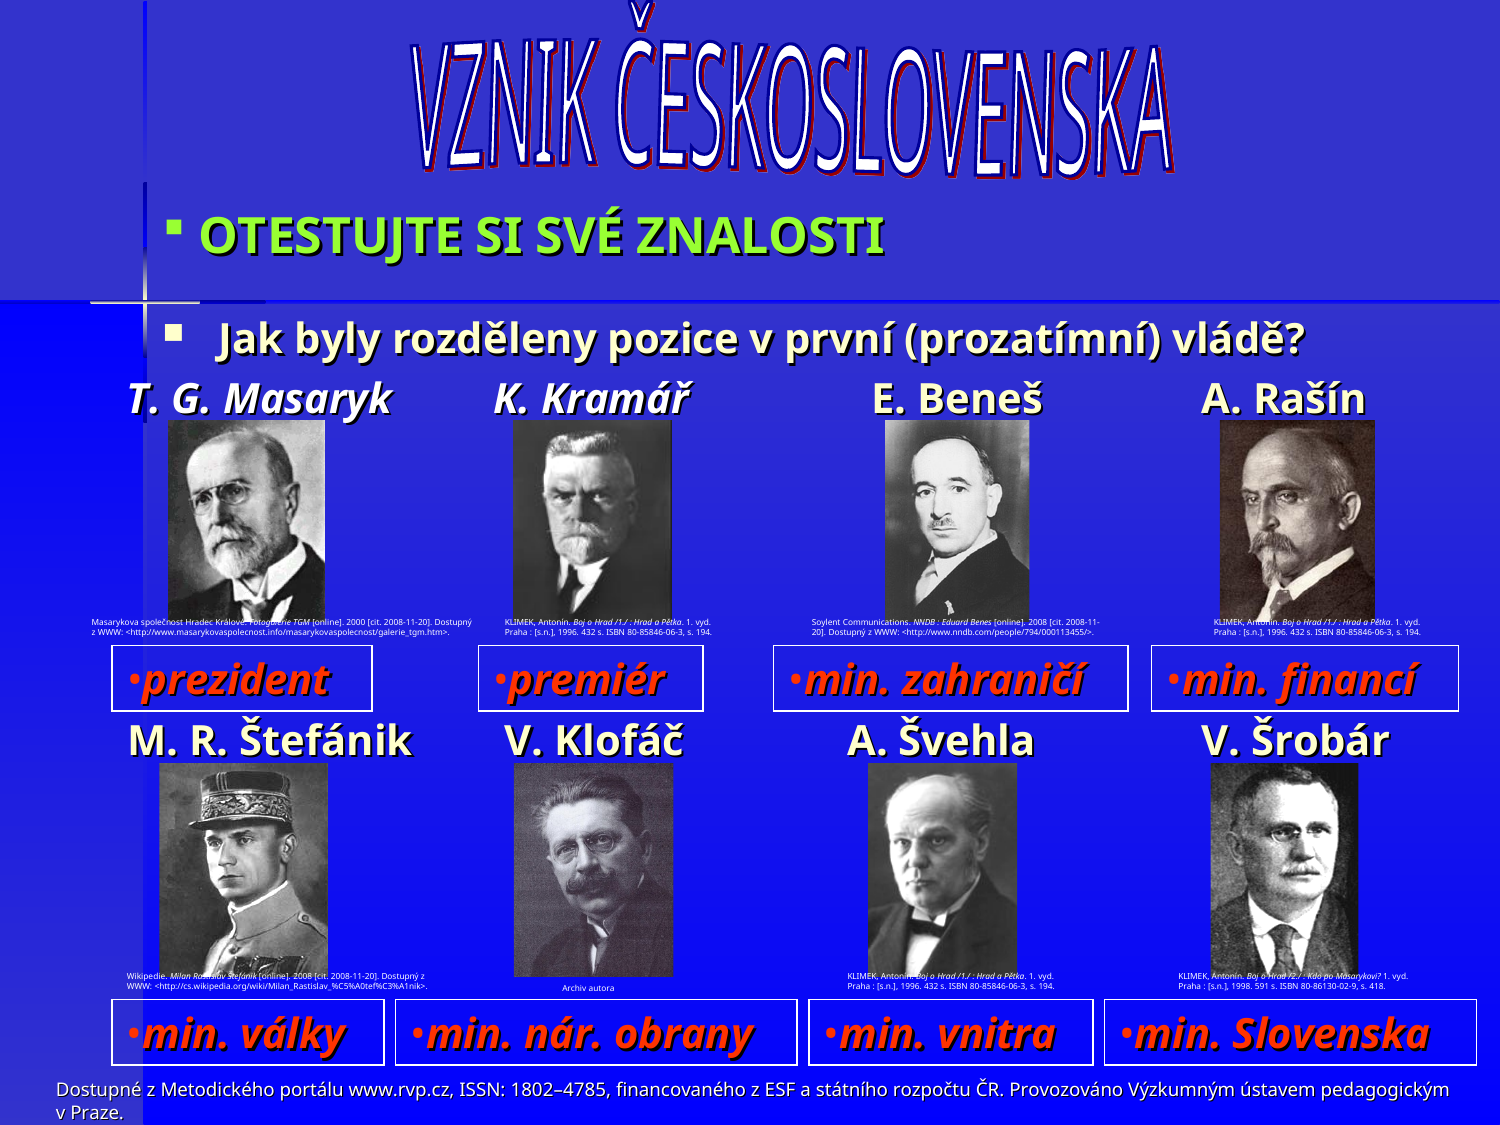

VZNIK ČESKOSLOVENSKA
 OTESTUJTE SI SVÉ ZNALOSTI
# Jak byly rozděleny pozice v první (prozatímní) vládě?
T. G. Masaryk
K. Kramář
E. Beneš
A. Rašín
Masarykova společnost Hradec Králové. Fotogalerie TGM [online]. 2000 [cit. 2008-11-20]. Dostupný z WWW: <http://www.masarykovaspolecnost.info/masarykovaspolecnost/galerie_tgm.htm>.
KLIMEK, Antonín. Boj o Hrad /1./ : Hrad a Pětka. 1. vyd. Praha : [s.n.], 1996. 432 s. ISBN 80-85846-06-3, s. 194.
Soylent Communications. NNDB : Eduard Benes [online]. 2008 [cit. 2008-11-20]. Dostupný z WWW: <http://www.nndb.com/people/794/000113455/>.
KLIMEK, Antonín. Boj o Hrad /1./ : Hrad a Pětka. 1. vyd. Praha : [s.n.], 1996. 432 s. ISBN 80-85846-06-3, s. 194.
prezident
premiér
min. zahraničí
min. financí
M. R. Štefánik
V. Klofáč
A. Švehla
V. Šrobár
Wikipedie. Milan Rastislav Štefánik [online]. 2008 [cit. 2008-11-20]. Dostupný z WWW: <http://cs.wikipedia.org/wiki/Milan_Rastislav_%C5%A0tef%C3%A1nik>.
KLIMEK, Antonín. Boj o Hrad /1./ : Hrad a Pětka. 1. vyd. Praha : [s.n.], 1996. 432 s. ISBN 80-85846-06-3, s. 194.
KLIMEK, Antonín. Boj o Hrad /2./ : Kdo po Masarykovi? 1. vyd. Praha : [s.n.], 1998. 591 s. ISBN 80-86130-02-9, s. 418.
Archiv autora
min. války
min. nár. obrany
min. vnitra
min. Slovenska
Dostupné z Metodického portálu www.rvp.cz, ISSN: 1802–4785, financovaného z ESF a státního rozpočtu ČR. Provozováno Výzkumným ústavem pedagogickým v Praze.